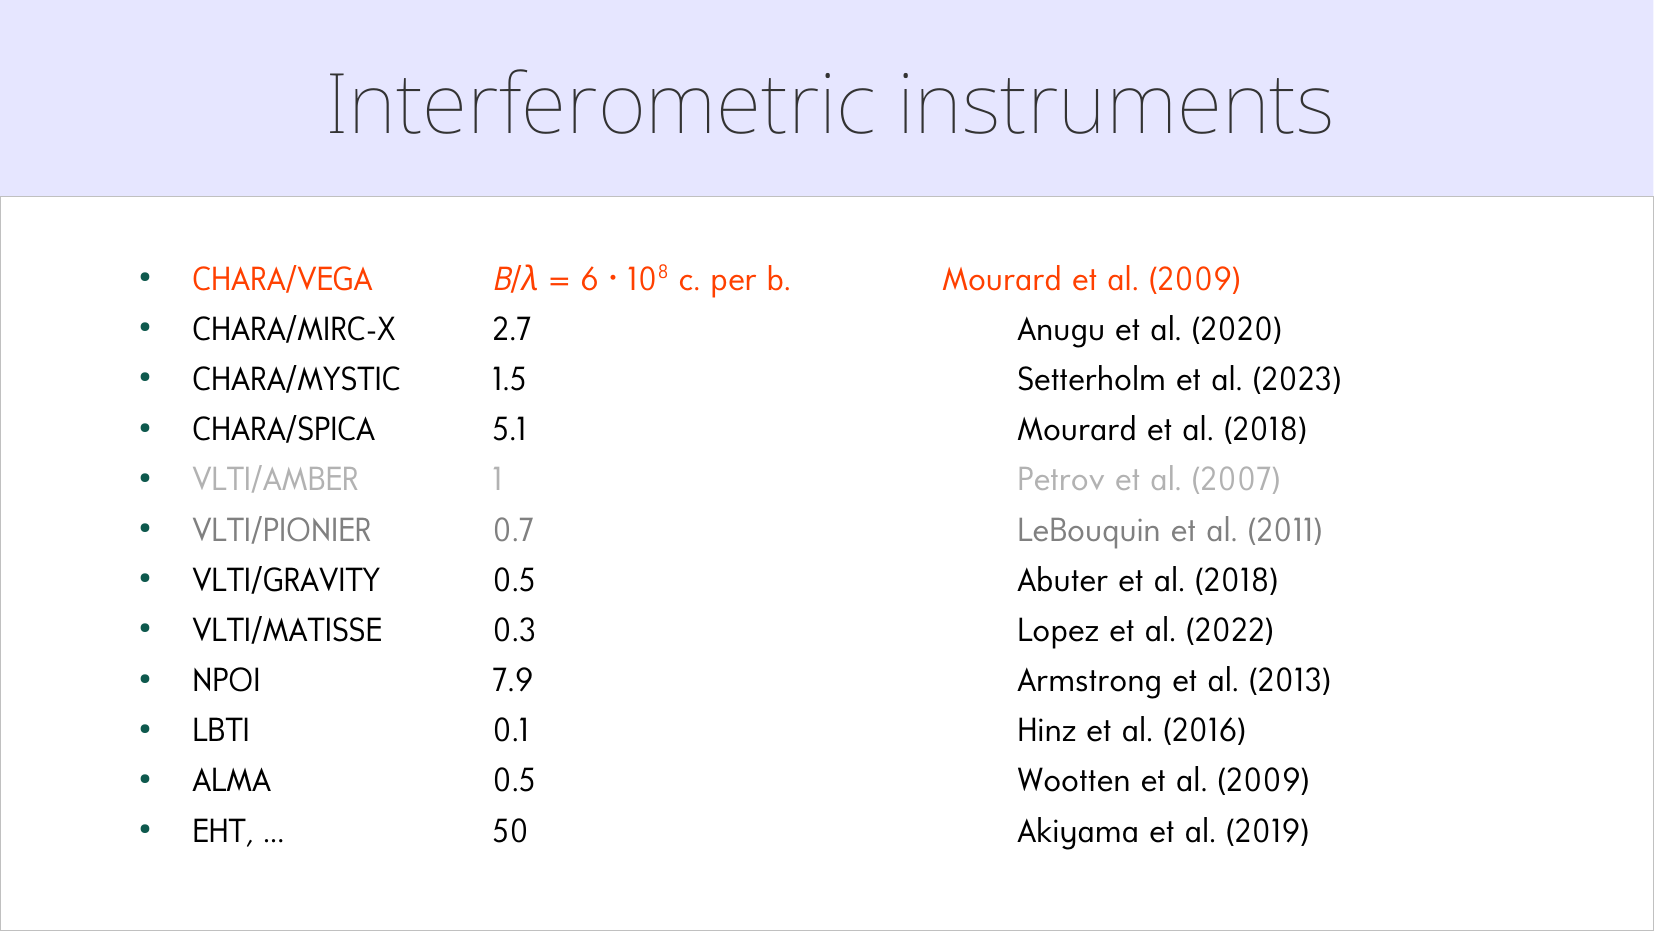

# Interferometric instruments
CHARA/VEGA		B/λ = 6 ∙ 108 c. per b.			Mourard et al. (2009)
CHARA/MIRC-X		2.7							Anugu et al. (2020)
CHARA/MYSTIC		1.5 							Setterholm et al. (2023)
CHARA/SPICA		5.1							Mourard et al. (2018)
VLTI/AMBER		1							Petrov et al. (2007)
VLTI/PIONIER		0.7							LeBouquin et al. (2011)
VLTI/GRAVITY		0.5							Abuter et al. (2018)
VLTI/MATISSE		0.3							Lopez et al. (2022)
NPOI				7.9							Armstrong et al. (2013)
LBTI				0.1							Hinz et al. (2016)
ALMA			0.5							Wootten et al. (2009)
EHT, ...			50							Akiyama et al. (2019)